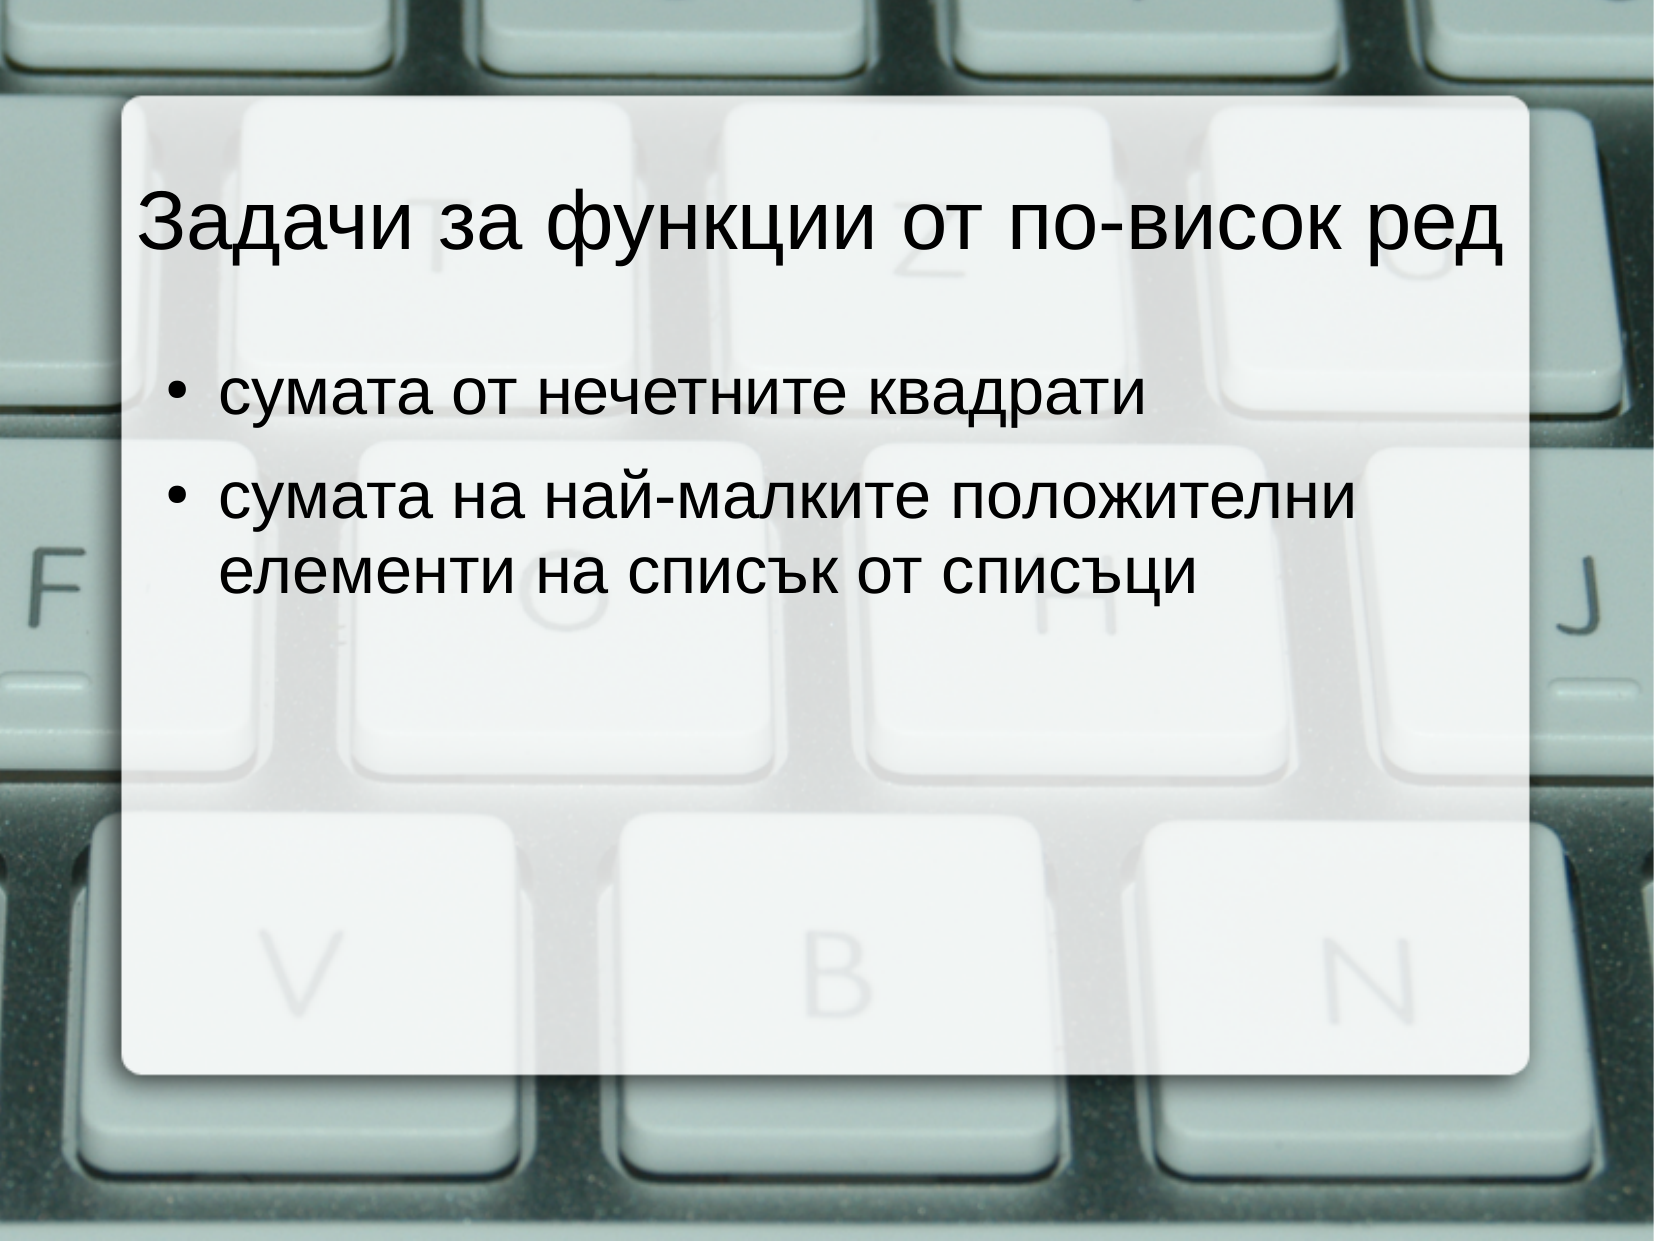

# Задачи за функции от по-висок ред
сумата от нечетните квадрати
сумата на най-малките положителни елементи на списък от списъци